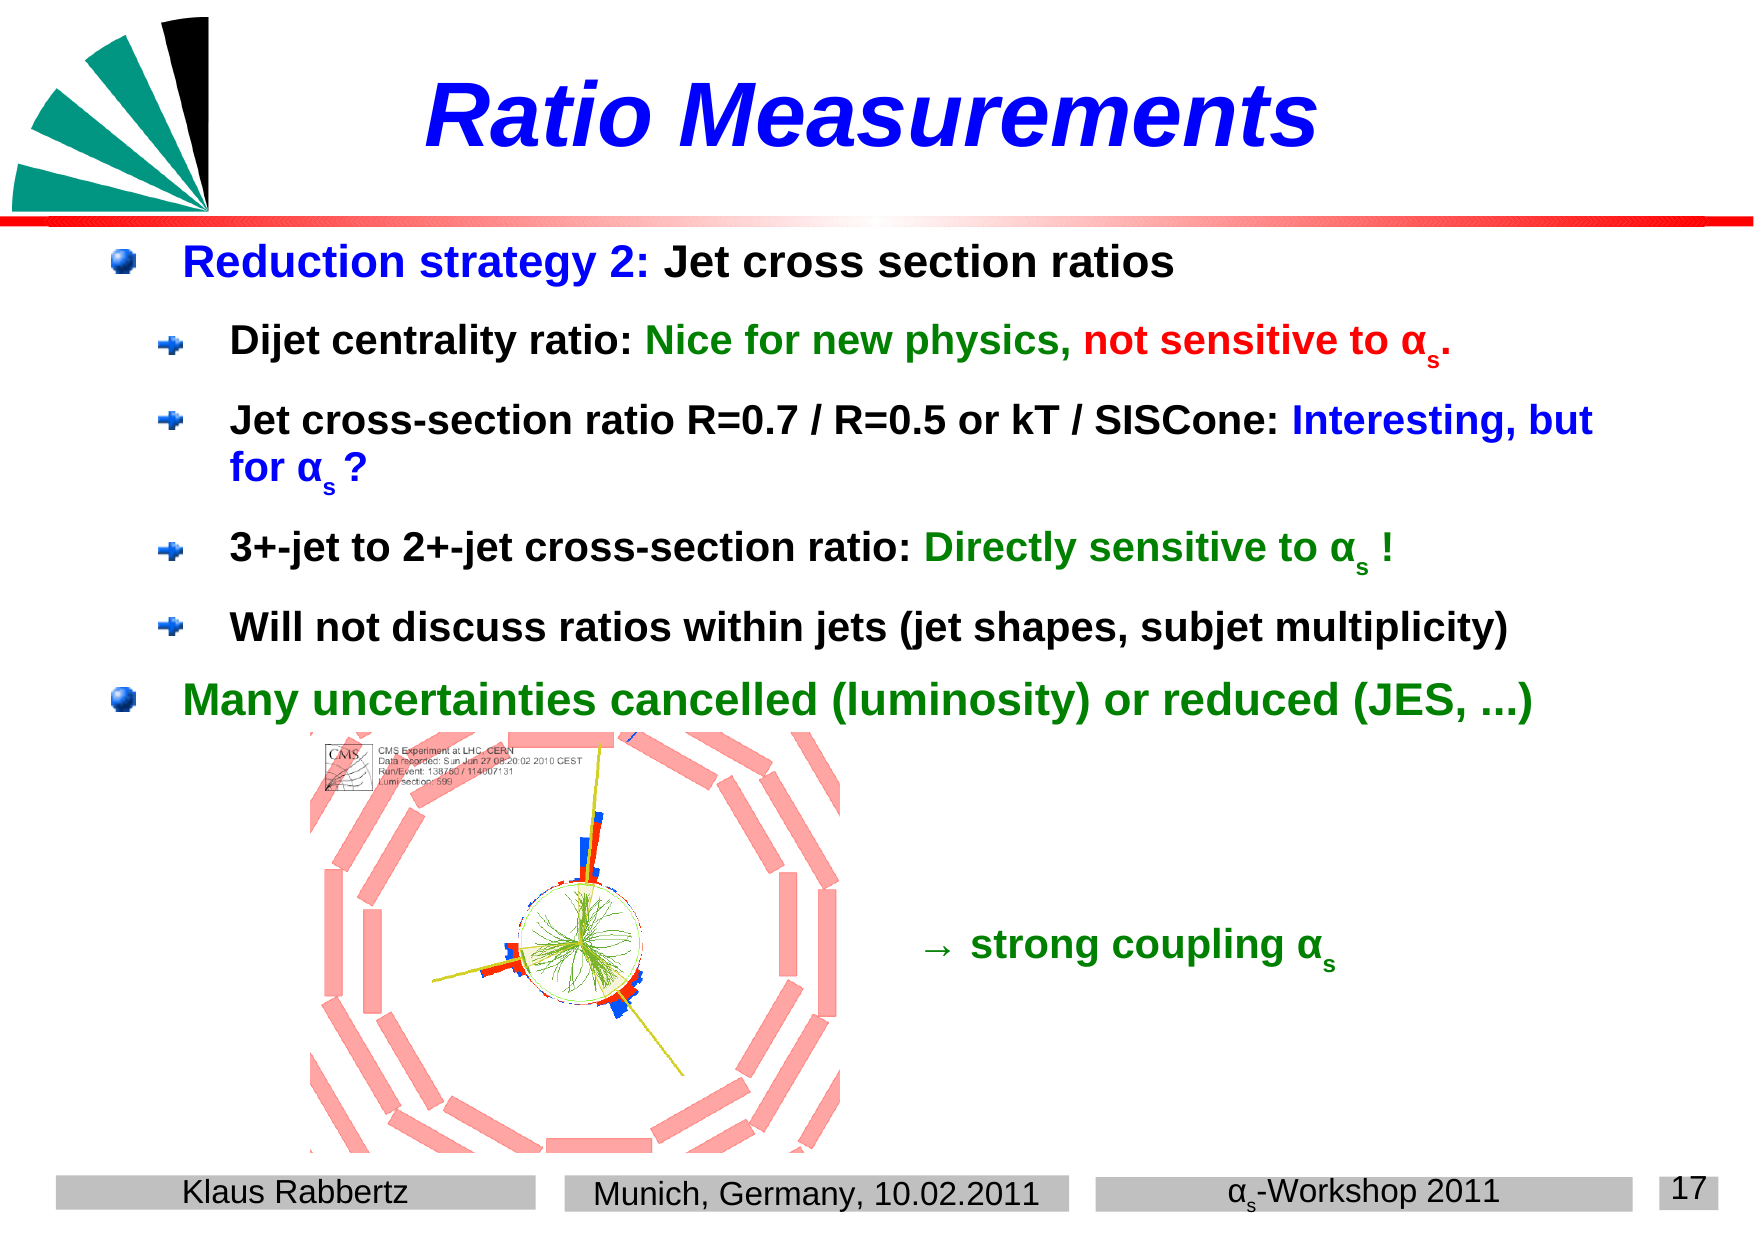

# Ratio Measurements
Reduction strategy 2: Jet cross section ratios
Dijet centrality ratio: Nice for new physics, not sensitive to αs.
Jet cross-section ratio R=0.7 / R=0.5 or kT / SISCone: Interesting, but for αs ?
3+-jet to 2+-jet cross-section ratio: Directly sensitive to αs !
Will not discuss ratios within jets (jet shapes, subjet multiplicity)
Many uncertainties cancelled (luminosity) or reduced (JES, ...)
→ strong coupling αs